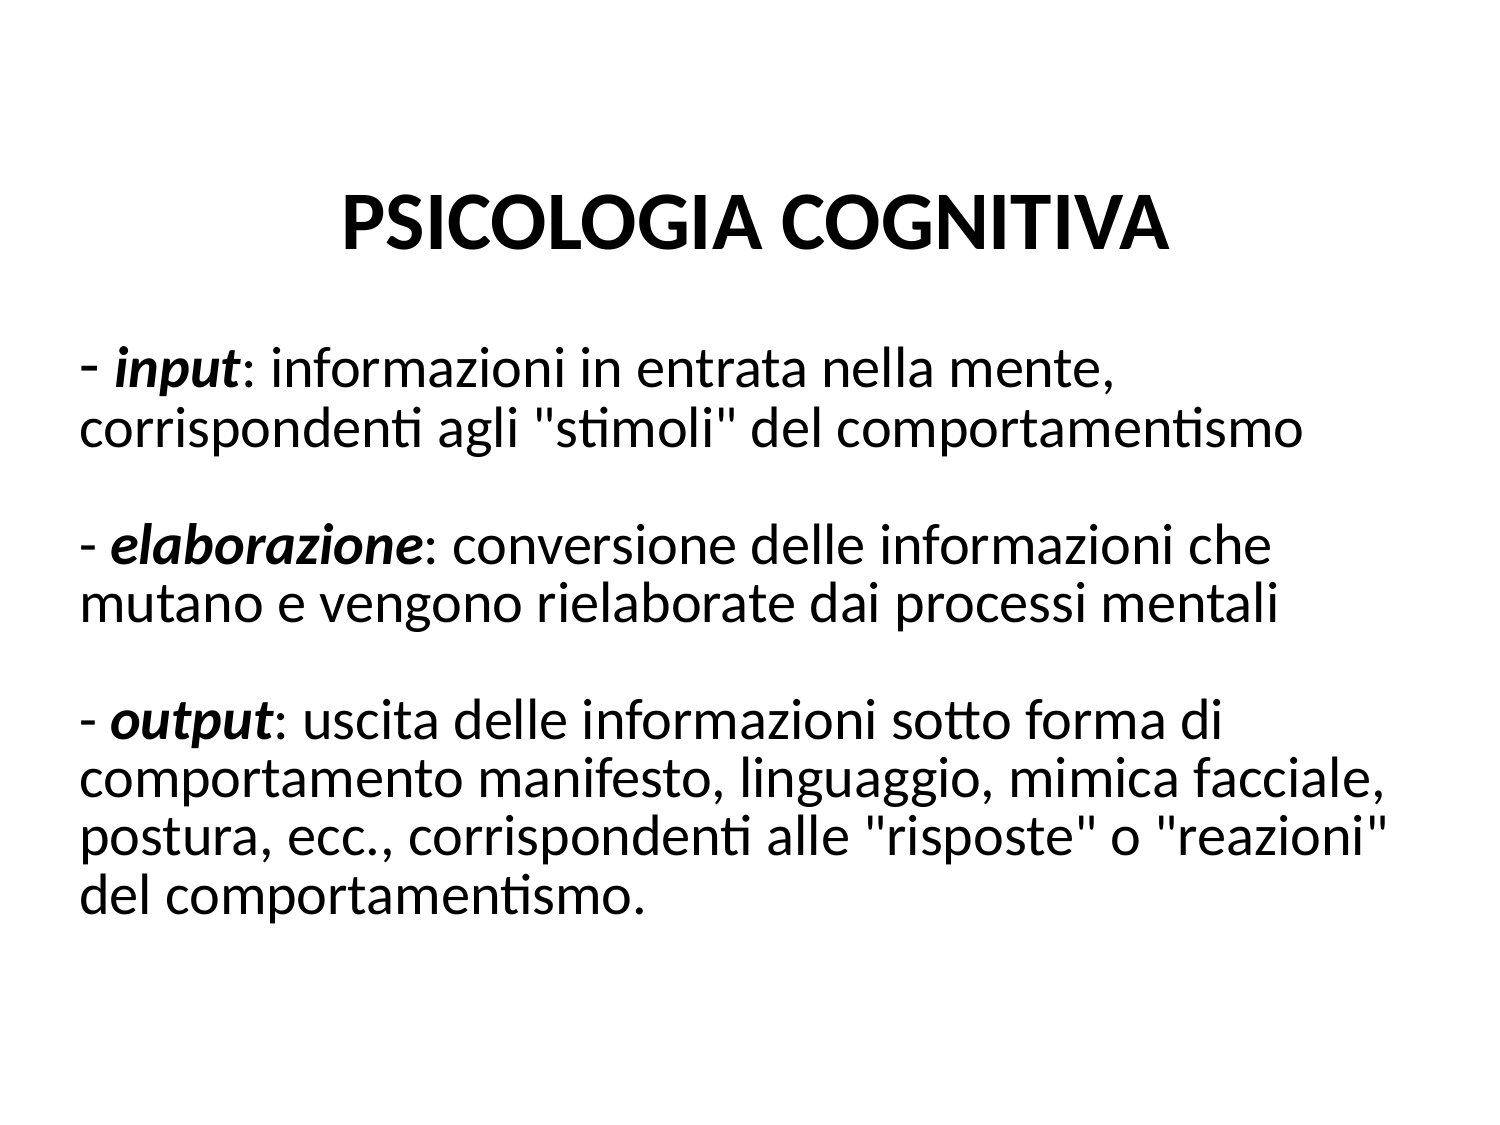

# PSICOLOGIA COGNITIVA - input: informazioni in entrata nella mente, corrispondenti agli "stimoli" del comportamentismo - elaborazione: conversione delle informazioni che mutano e vengono rielaborate dai processi mentali - output: uscita delle informazioni sotto forma di comportamento manifesto, linguaggio, mimica facciale, postura, ecc., corrispondenti alle "risposte" o "reazioni" del comportamentismo.